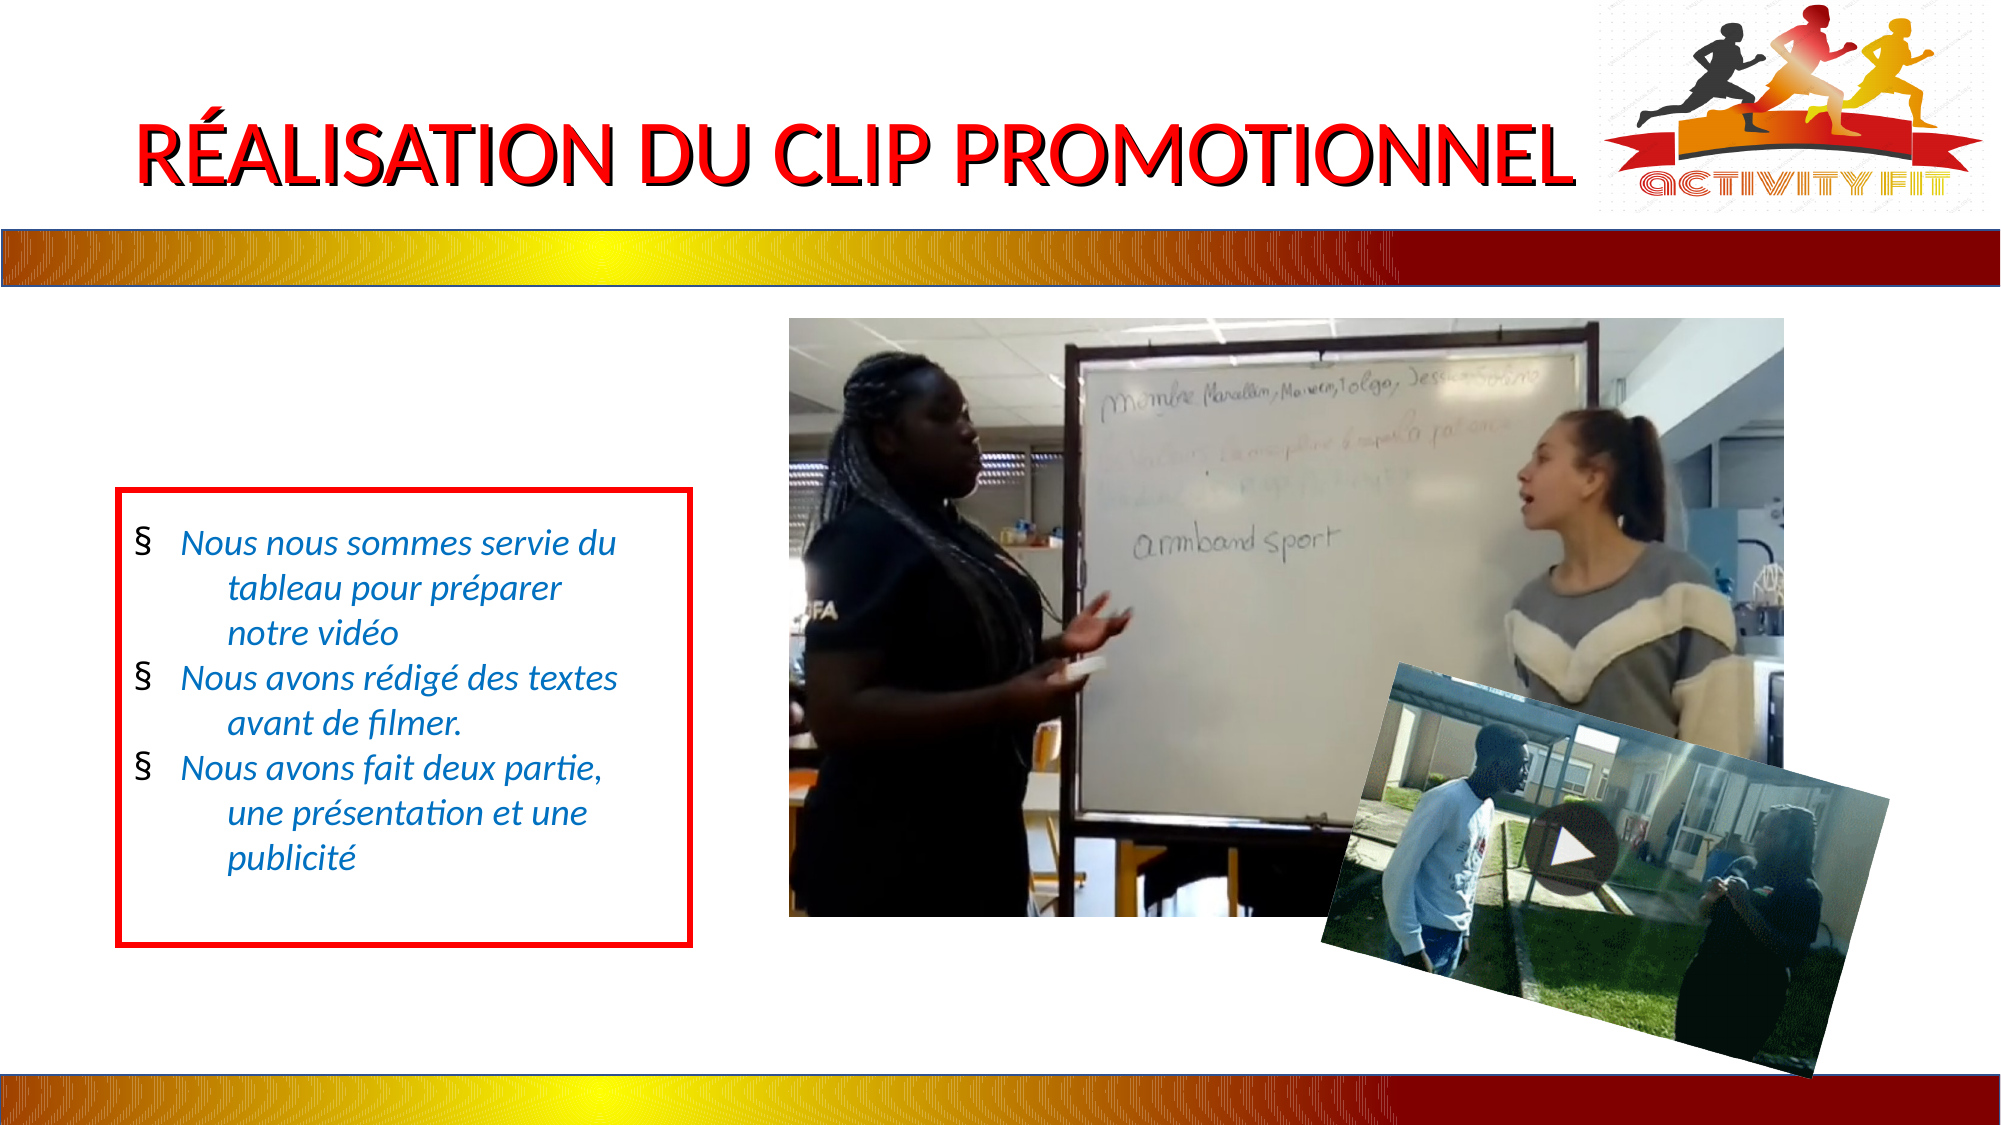

RÉALISATION DU CLIP PROMOTIONNEL
Nous nous sommes servie du tableau pour préparer notre vidéo
Nous avons rédigé des textes avant de filmer.
Nous avons fait deux partie, une présentation et une publicité
Attendus